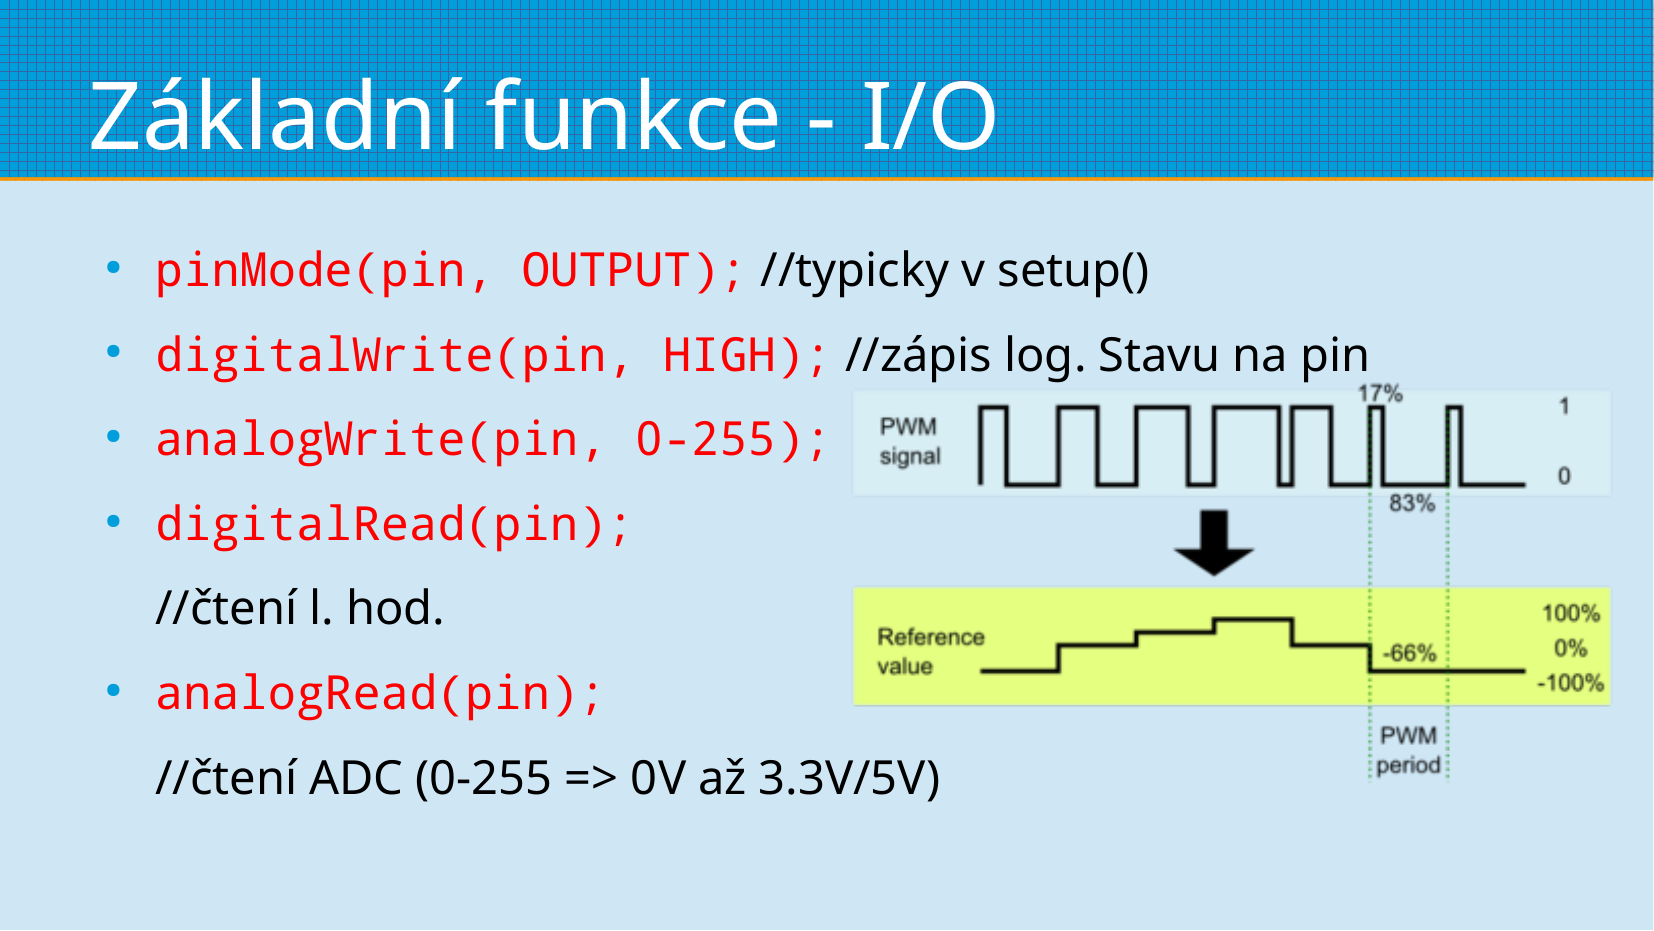

# Základní funkce - I/O
pinMode(pin, OUTPUT); //typicky v setup()
digitalWrite(pin, HIGH); //zápis log. Stavu na pin
analogWrite(pin, 0-255);
digitalRead(pin);
//čtení l. hod.
analogRead(pin);
//čtení ADC (0-255 => 0V až 3.3V/5V)